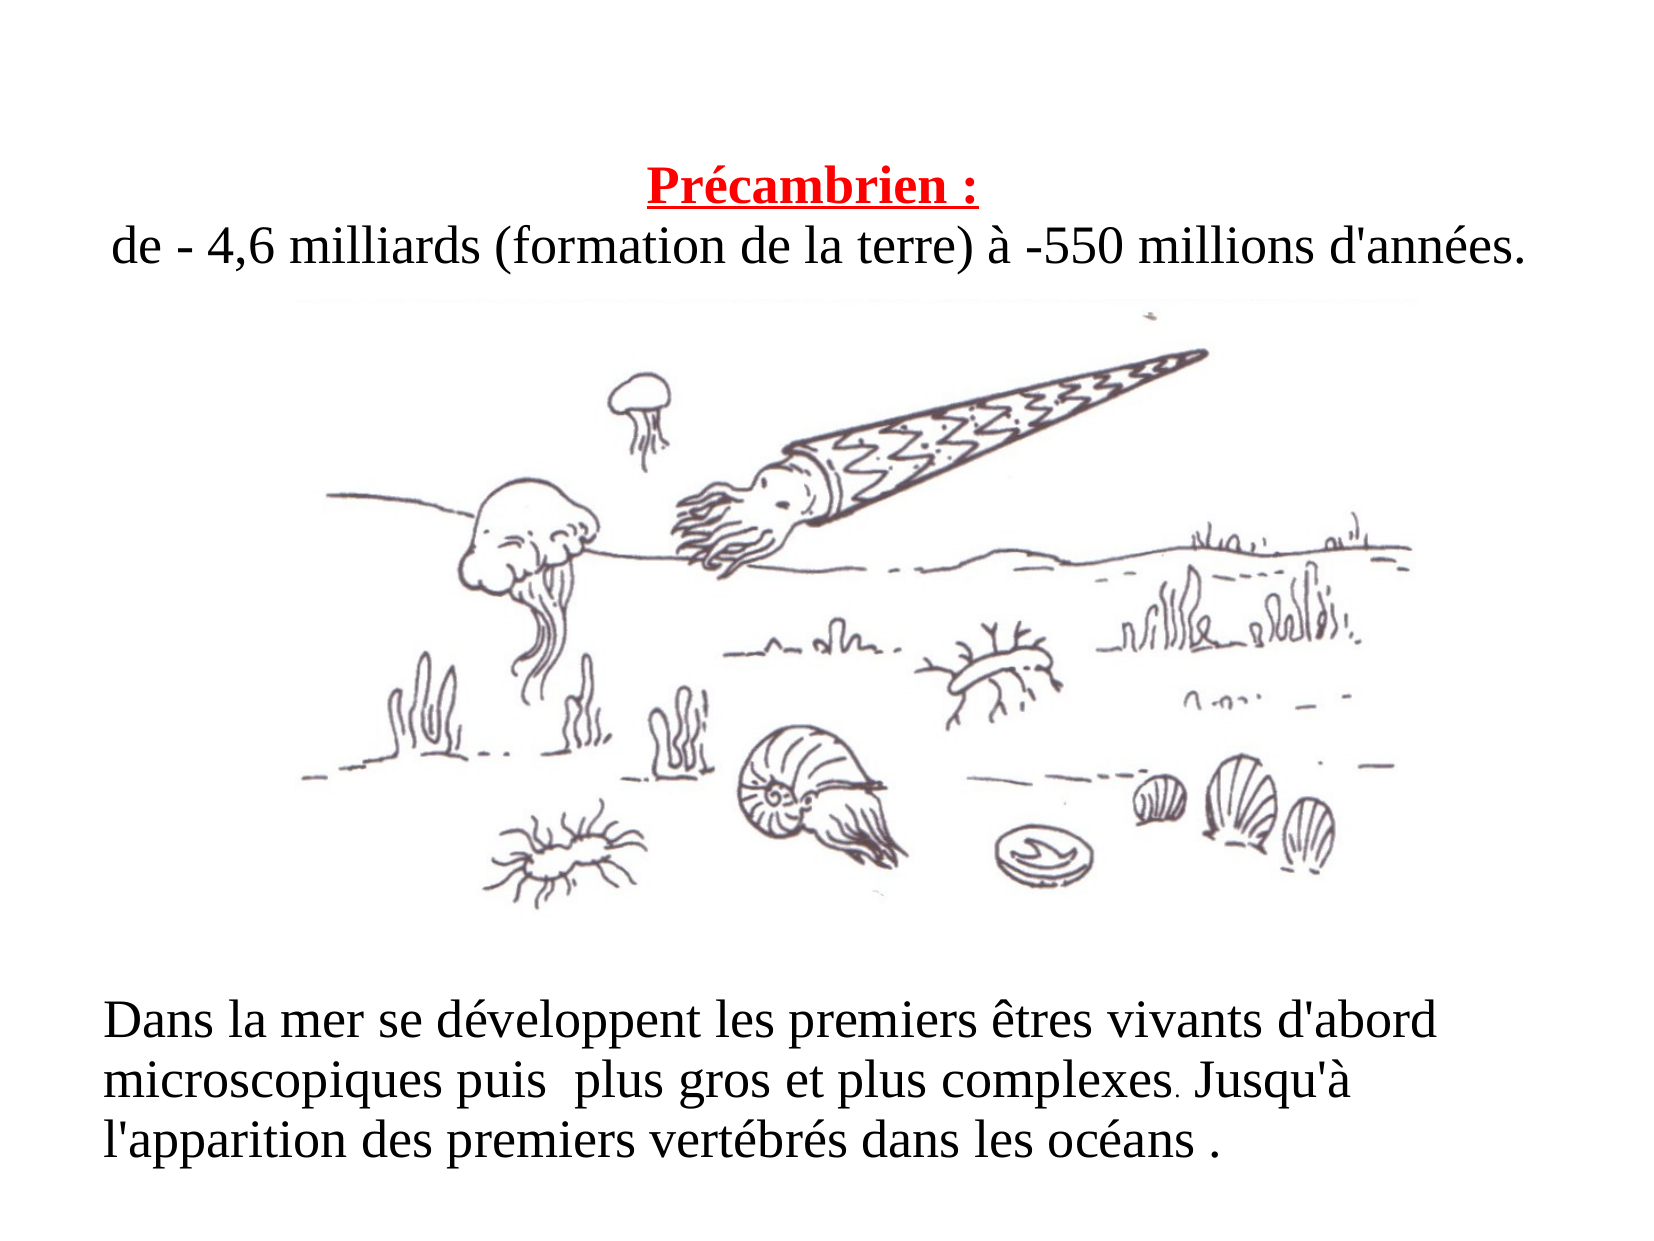

Précambrien :
de - 4,6 milliards (formation de la terre) à -550 millions d'années.
Dans la mer se développent les premiers êtres vivants d'abord microscopiques puis plus gros et plus complexes. Jusqu'à l'apparition des premiers vertébrés dans les océans .